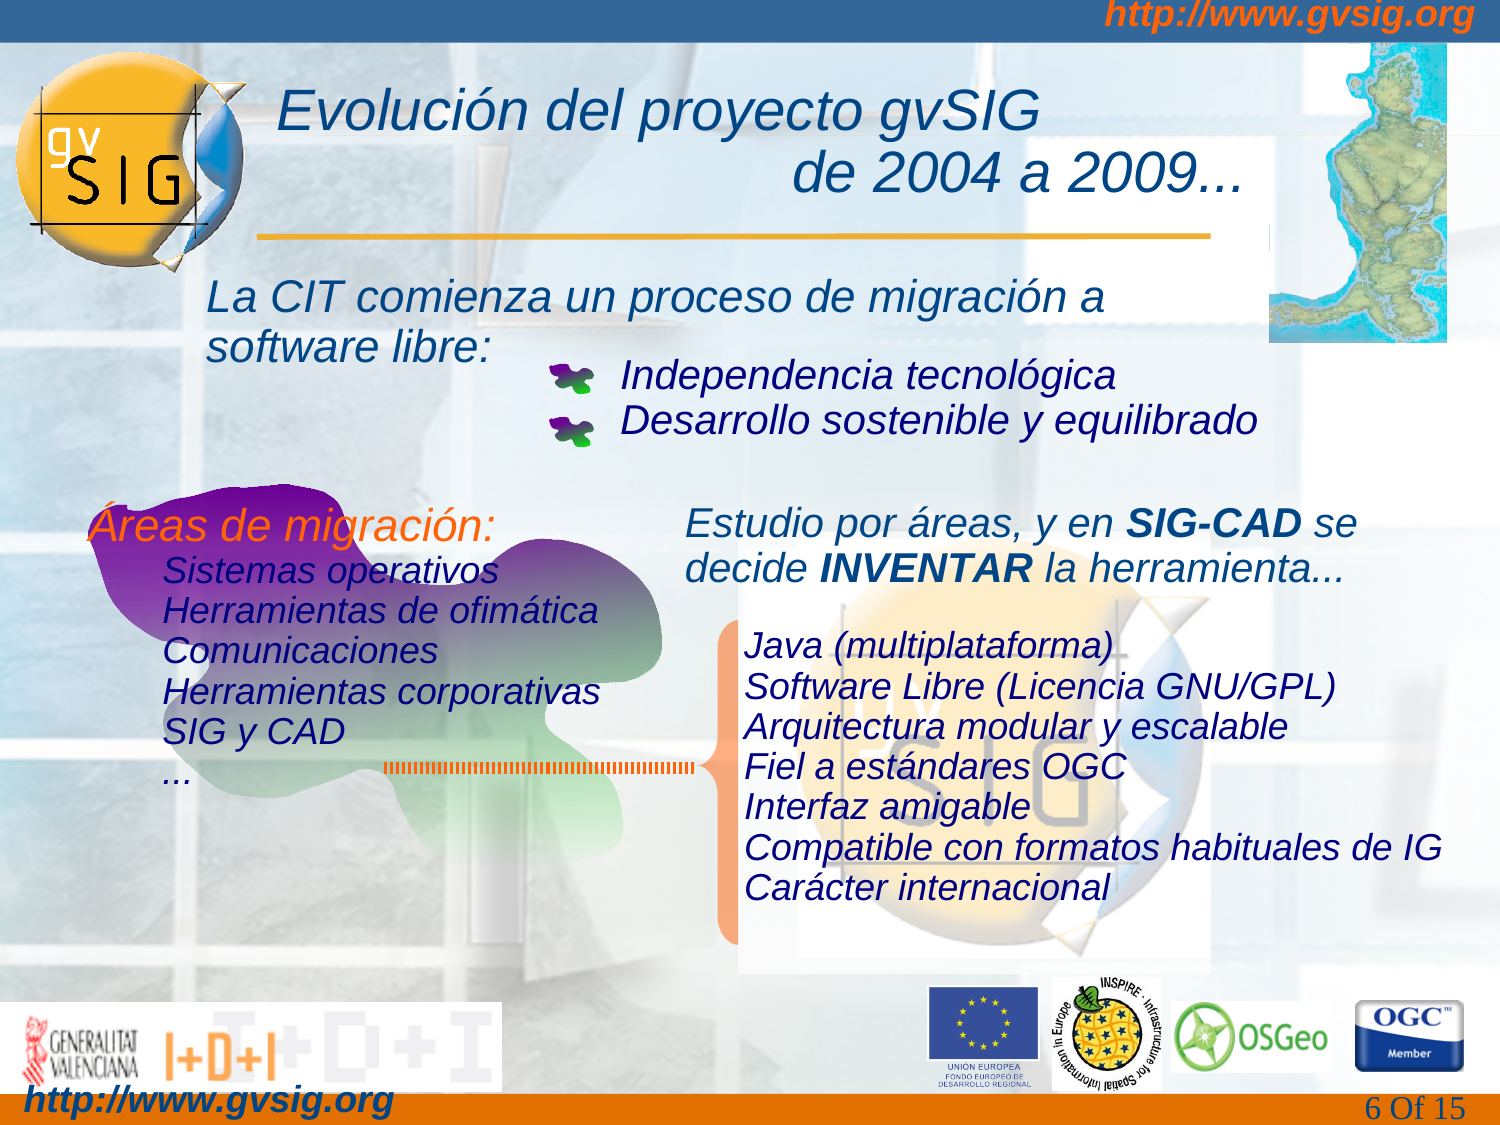

Evolución del proyecto gvSIG
							de 2004 a 2009...
La CIT comienza un proceso de migración a software libre:
Independencia tecnológica
Desarrollo sostenible y equilibrado
Áreas de migración:
	Sistemas operativos				Herramientas de ofimática
	Comunicaciones
	Herramientas corporativas
	SIG y CAD
	...
Estudio por áreas, y en SIG-CAD se decide INVENTAR la herramienta...
Java (multiplataforma)
Software Libre (Licencia GNU/GPL)
Arquitectura modular y escalable
Fiel a estándares OGC
Interfaz amigable
Compatible con formatos habituales de IG
Carácter internacional
6